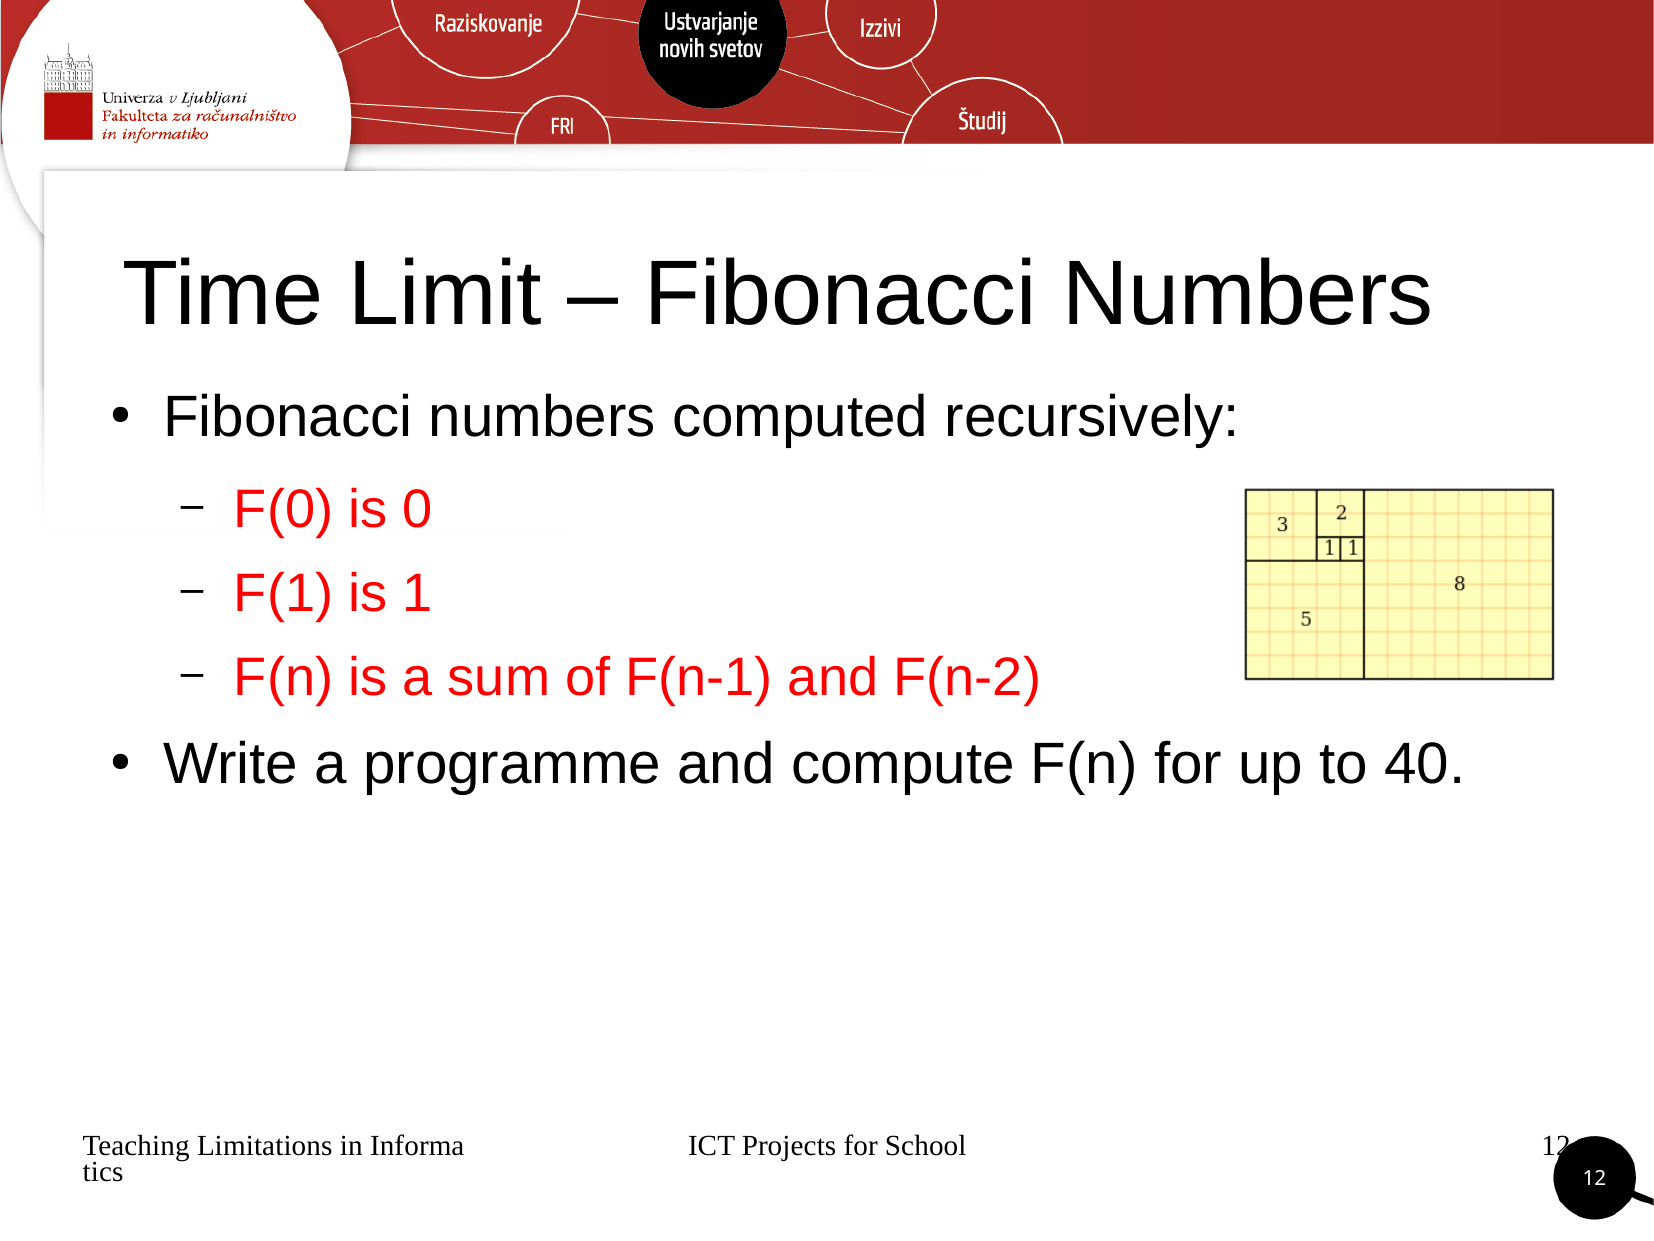

# Time Limit – Fibonacci Numbers
Fibonacci numbers computed recursively:
F(0) is 0
F(1) is 1
F(n) is a sum of F(n-1) and F(n-2)
Write a programme and compute F(n) for up to 40.
Teaching Limitations in Informatics
ICT Projects for School
12